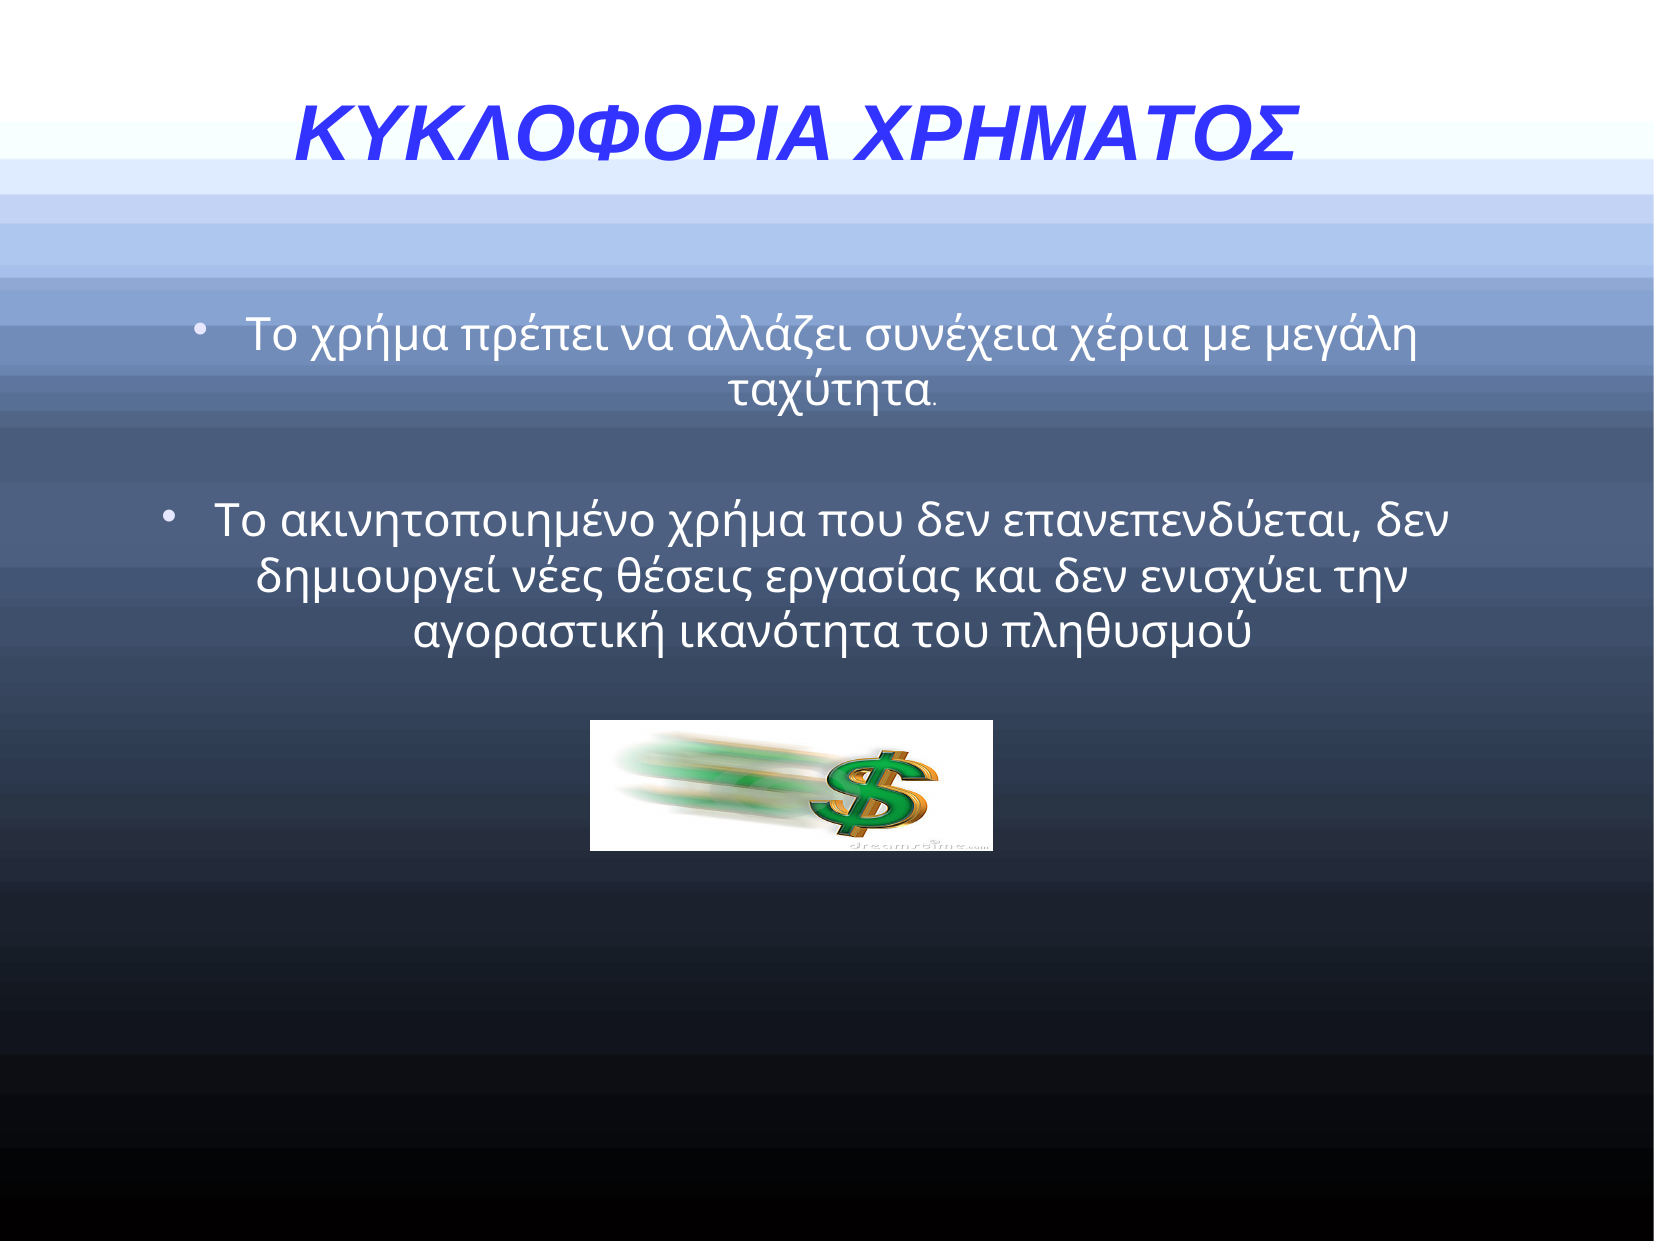

# ΚΥΚΛΟΦΟΡΙΑ ΧΡΗΜΑΤΟΣ
Το χρήμα πρέπει να αλλάζει συνέχεια χέρια με μεγάλη ταχύτητα.
Το ακινητοποιημένο χρήμα που δεν επανεπενδύεται, δεν δημιουργεί νέες θέσεις εργασίας και δεν ενισχύει την αγοραστική ικανότητα του πληθυσμού